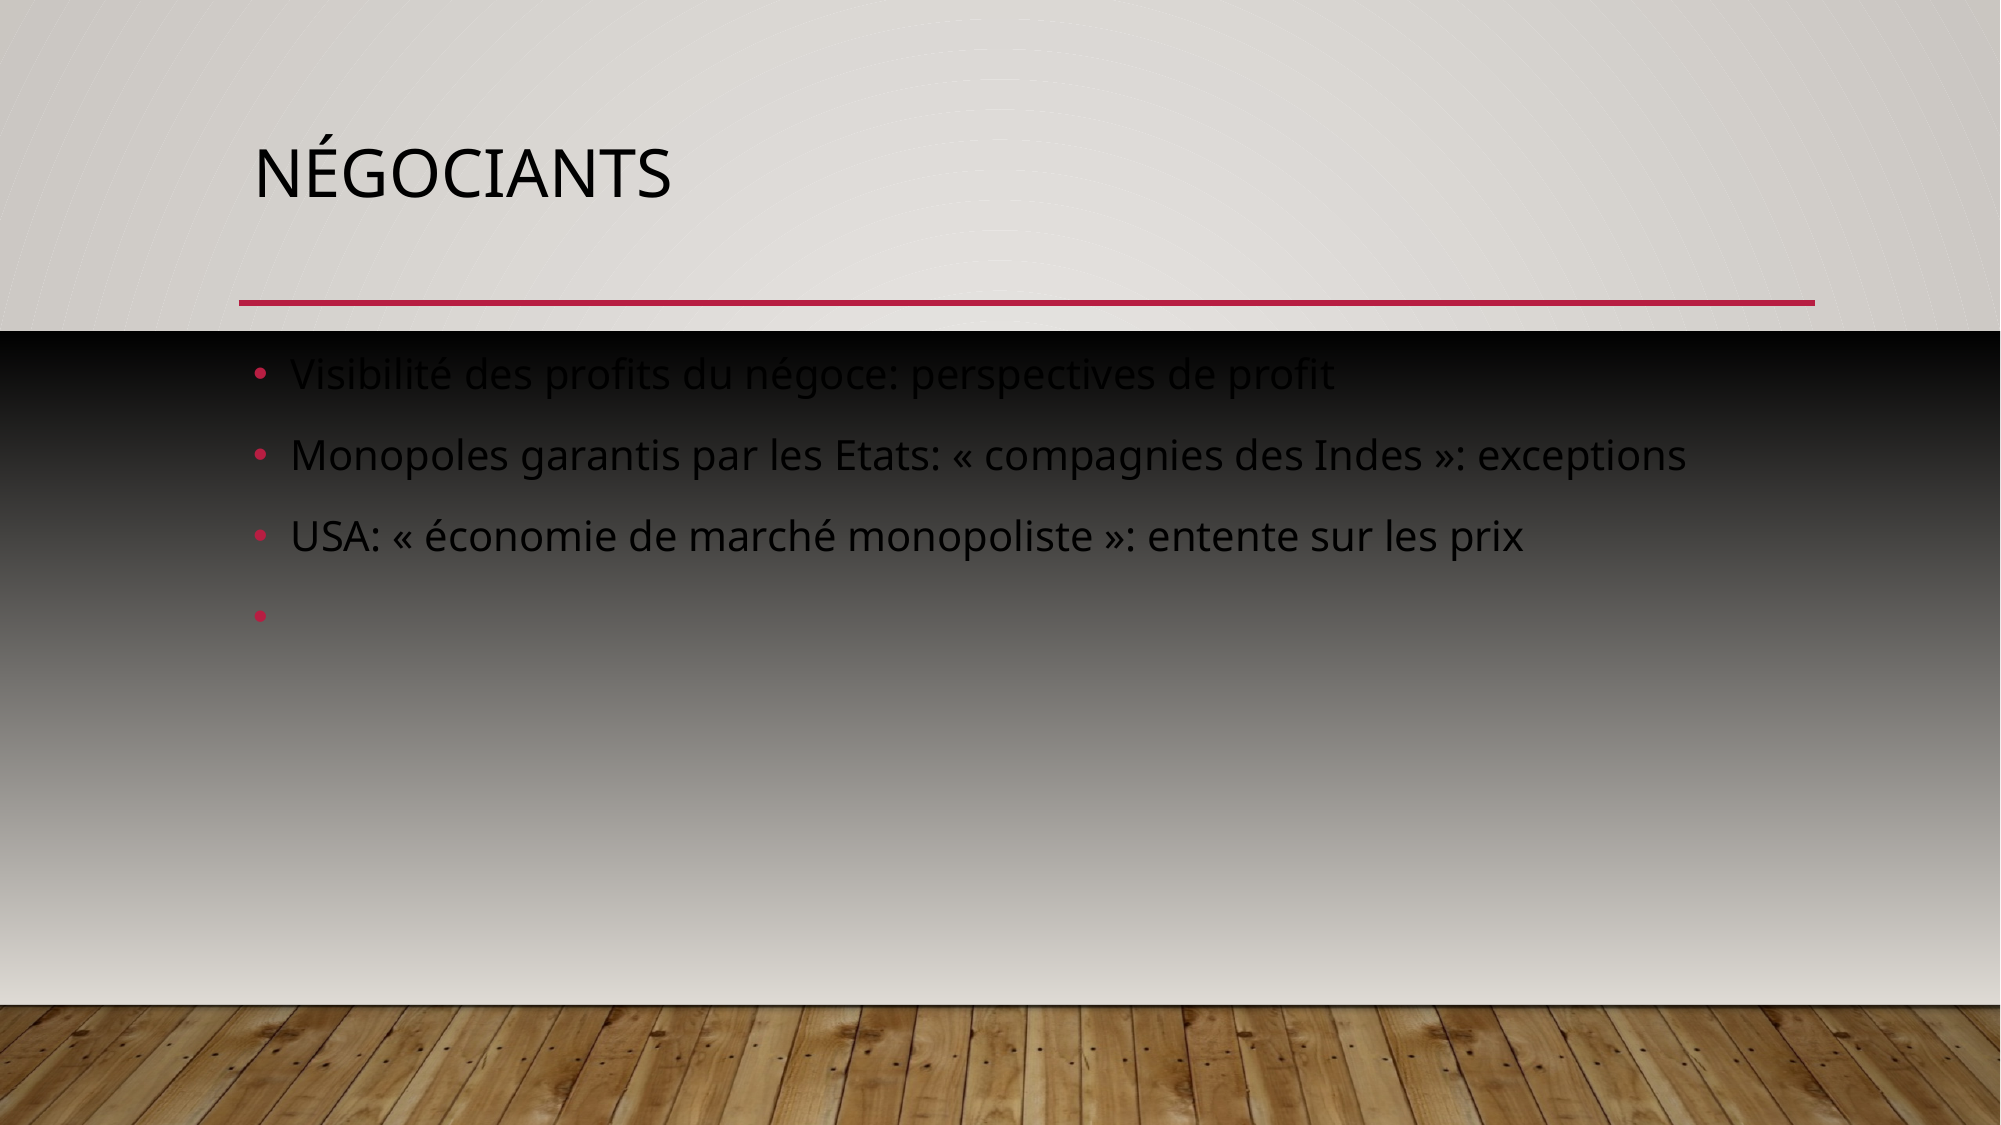

# Négociants
Visibilité des profits du négoce: perspectives de profit
Monopoles garantis par les Etats: « compagnies des Indes »: exceptions
USA: « économie de marché monopoliste »: entente sur les prix